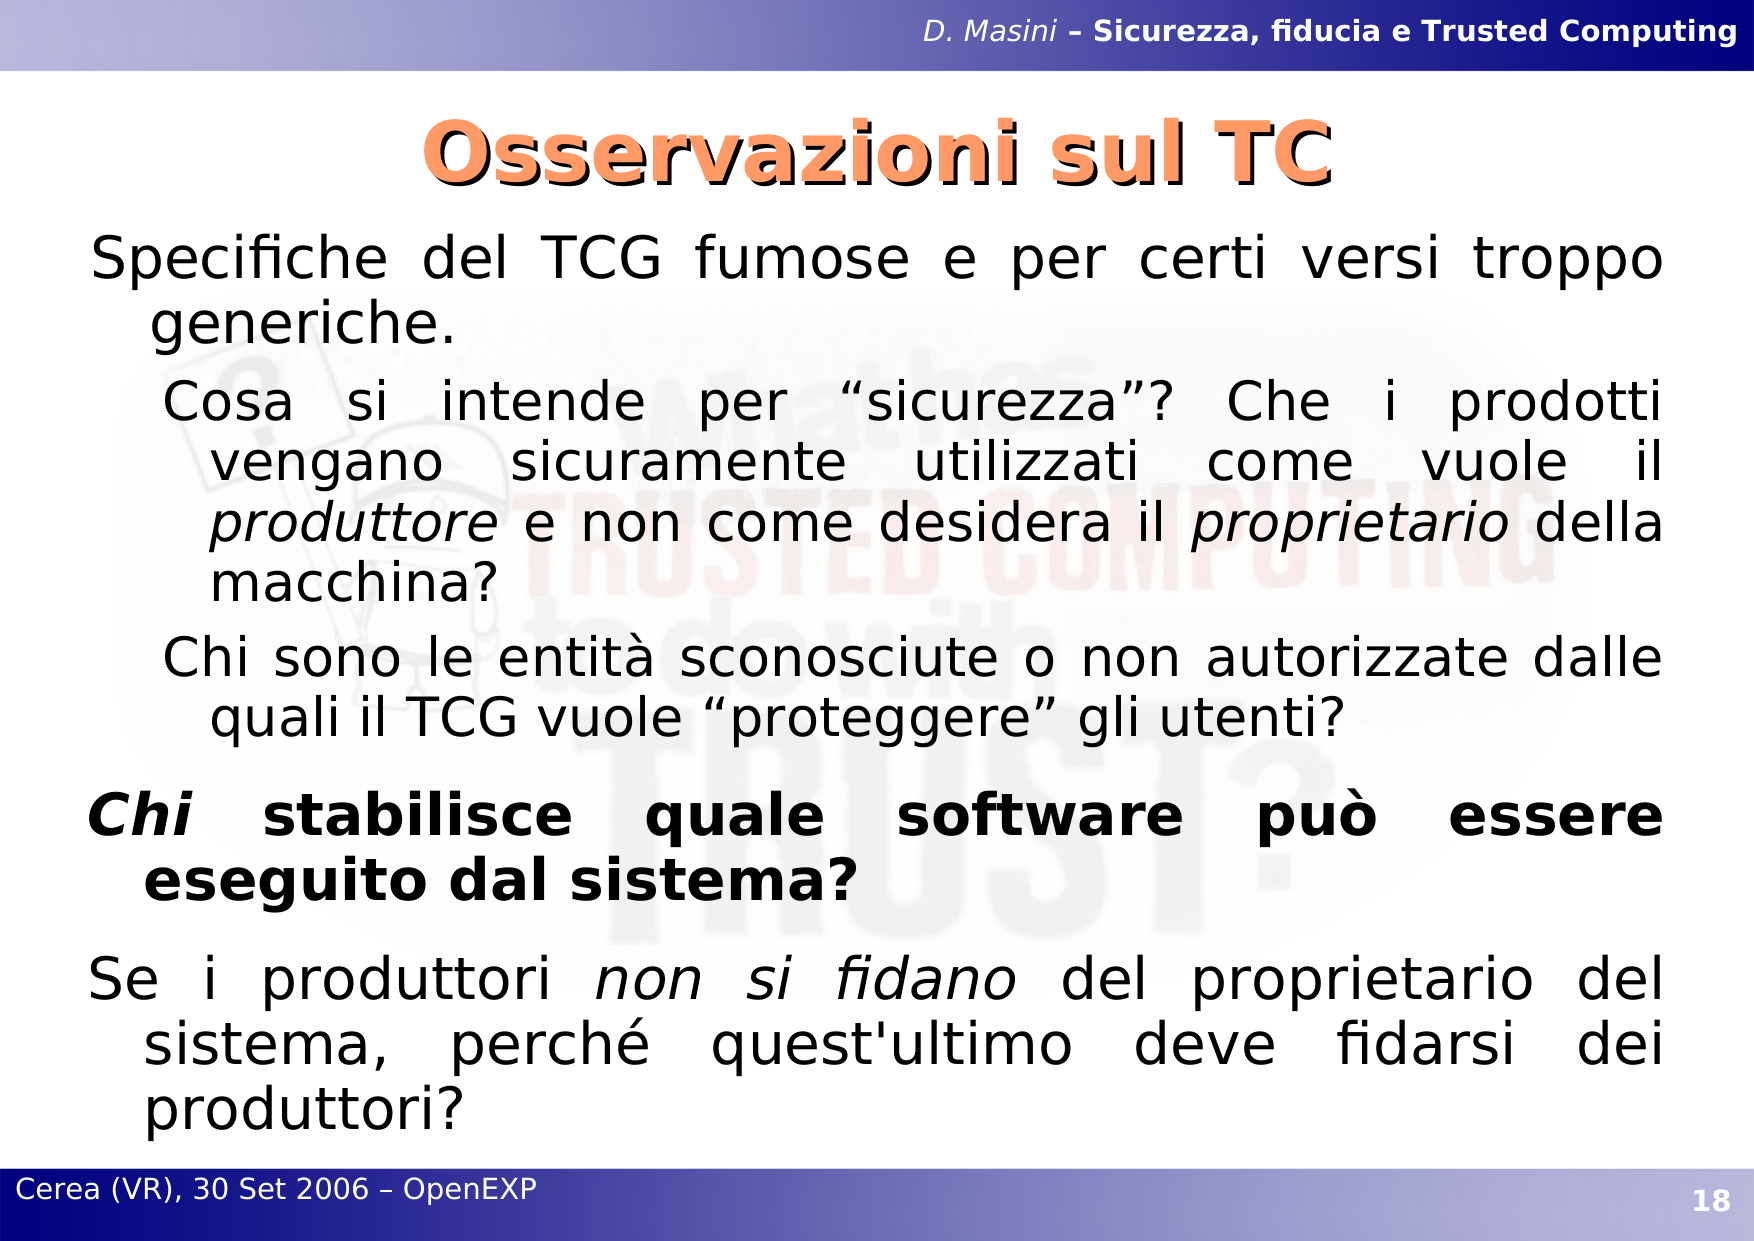

D. Masini – Sicurezza, fiducia e Trusted Computing
# Osservazioni sul TC
Specifiche del TCG fumose e per certi versi troppo generiche.
Cosa si intende per “sicurezza”? Che i prodotti vengano sicuramente utilizzati come vuole il produttore e non come desidera il proprietario della macchina?
Chi sono le entità sconosciute o non autorizzate dalle quali il TCG vuole “proteggere” gli utenti?
Chi stabilisce quale software può essere eseguito dal sistema?
Se i produttori non si fidano del proprietario del sistema, perché quest'ultimo deve fidarsi dei produttori?
Cerea (VR), 30 Set 2006 – OpenEXP